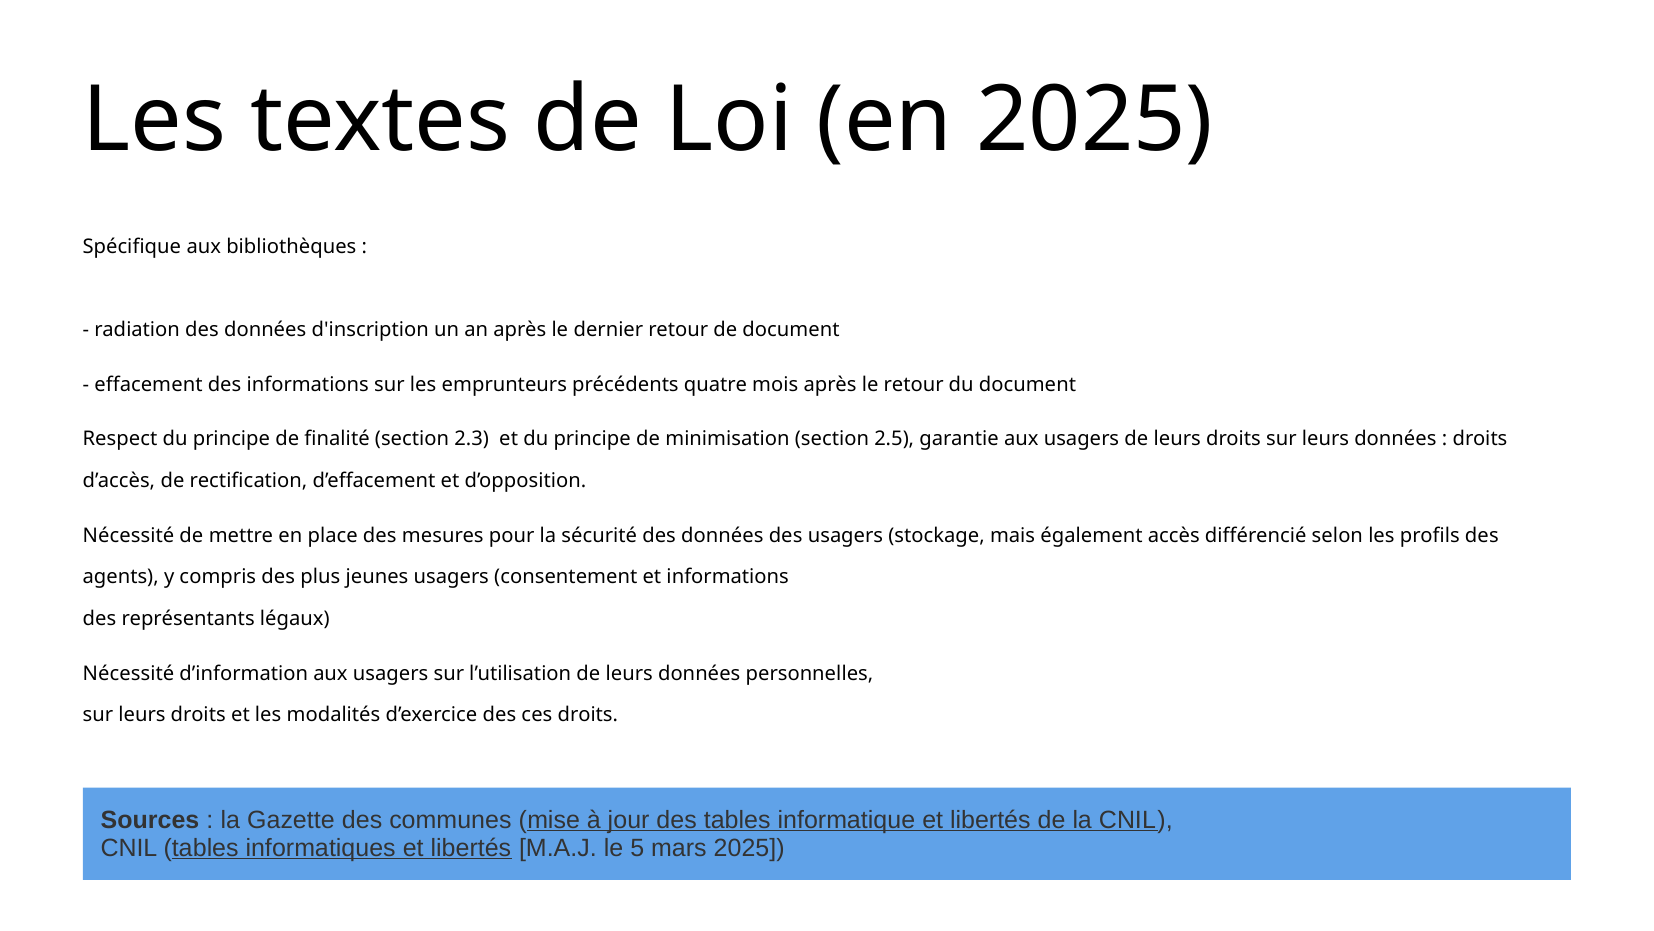

# Les textes de Loi (en 2025)
Spécifique aux bibliothèques :
- radiation des données d'inscription un an après le dernier retour de document
- effacement des informations sur les emprunteurs précédents quatre mois après le retour du document
Respect du principe de finalité (section 2.3) et du principe de minimisation (section 2.5), garantie aux usagers de leurs droits sur leurs données : droits d’accès, de rectification, d’effacement et d’opposition.
Nécessité de mettre en place des mesures pour la sécurité des données des usagers (stockage, mais également accès différencié selon les profils des agents), y compris des plus jeunes usagers (consentement et informations
des représentants légaux)
Nécessité d’information aux usagers sur l’utilisation de leurs données personnelles,
sur leurs droits et les modalités d’exercice des ces droits.
Sources : la Gazette des communes (mise à jour des tables informatique et libertés de la CNIL),
CNIL (tables informatiques et libertés [M.A.J. le 5 mars 2025])